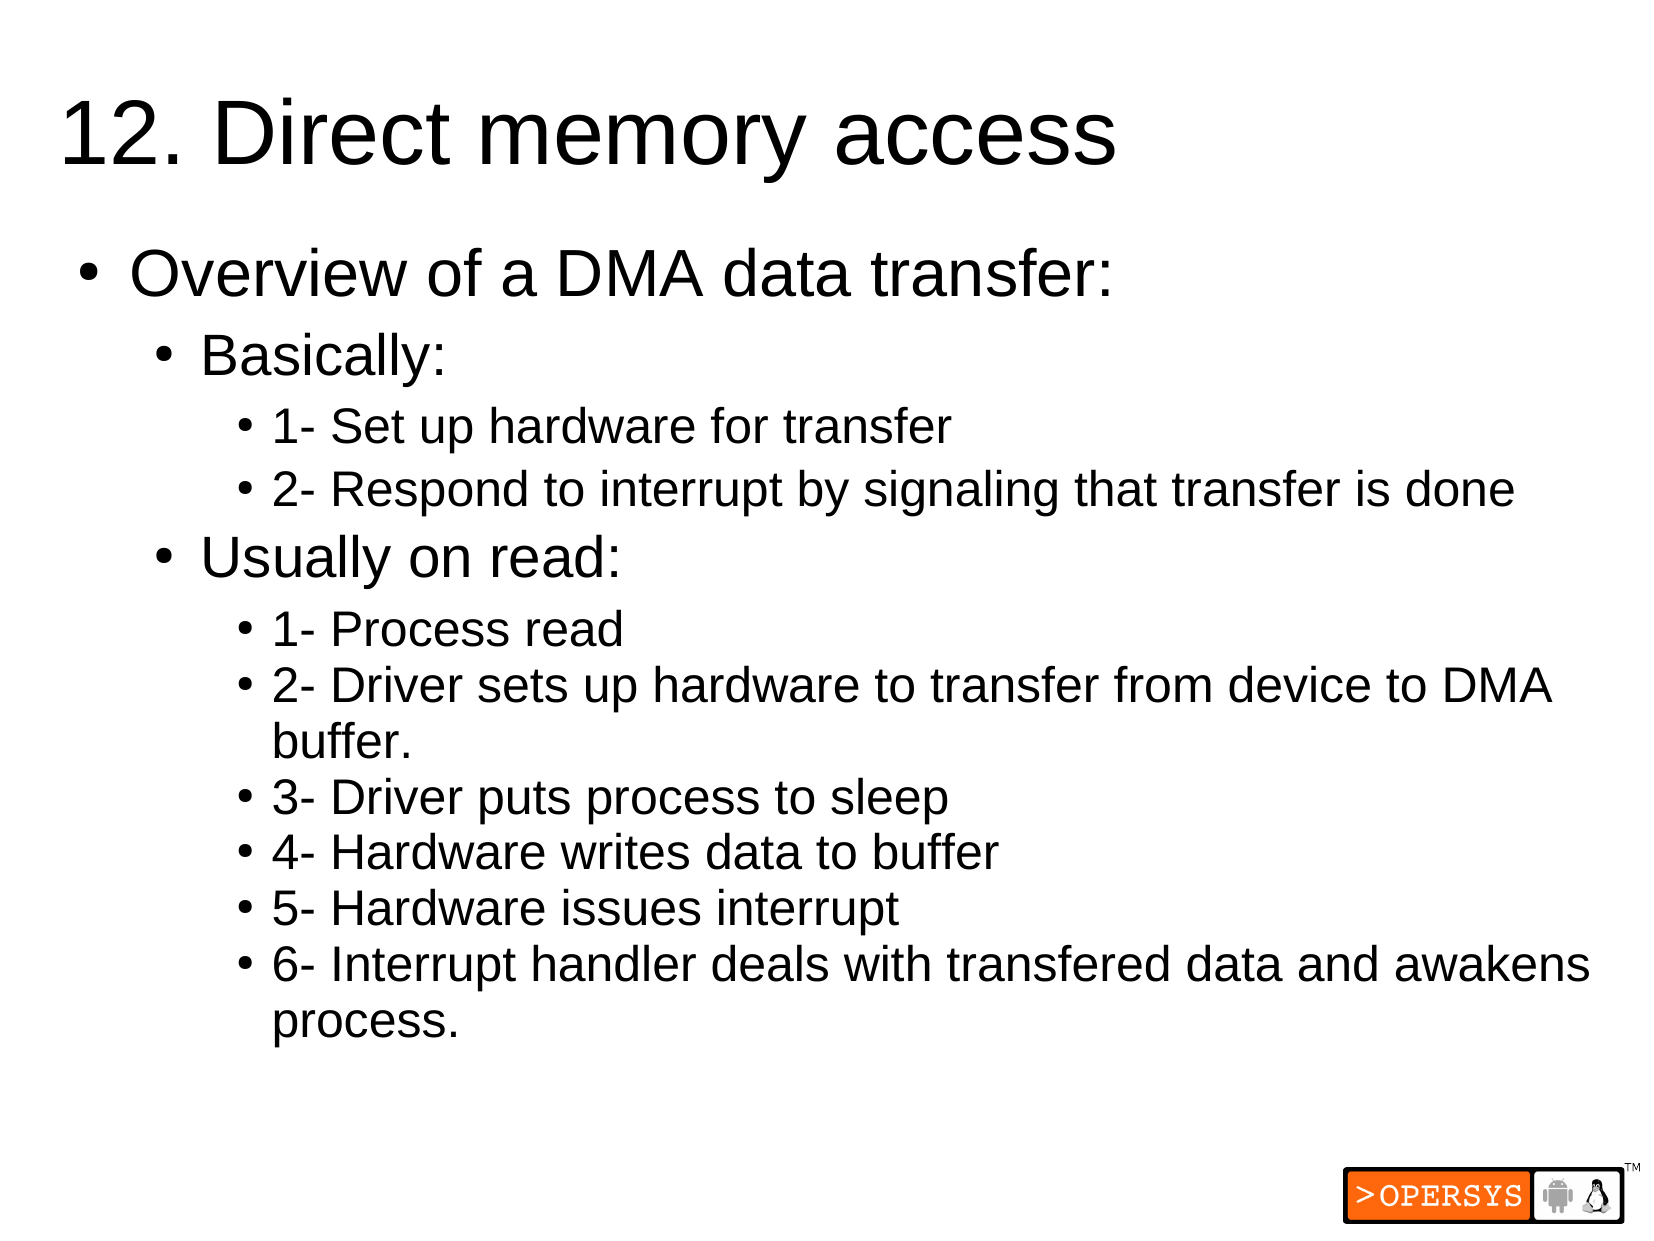

# 12. Direct memory access
Overview of a DMA data transfer:
Basically:
1- Set up hardware for transfer
2- Respond to interrupt by signaling that transfer is done
Usually on read:
1- Process read
2- Driver sets up hardware to transfer from device to DMA buffer.
3- Driver puts process to sleep
4- Hardware writes data to buffer
5- Hardware issues interrupt
6- Interrupt handler deals with transfered data and awakens process.